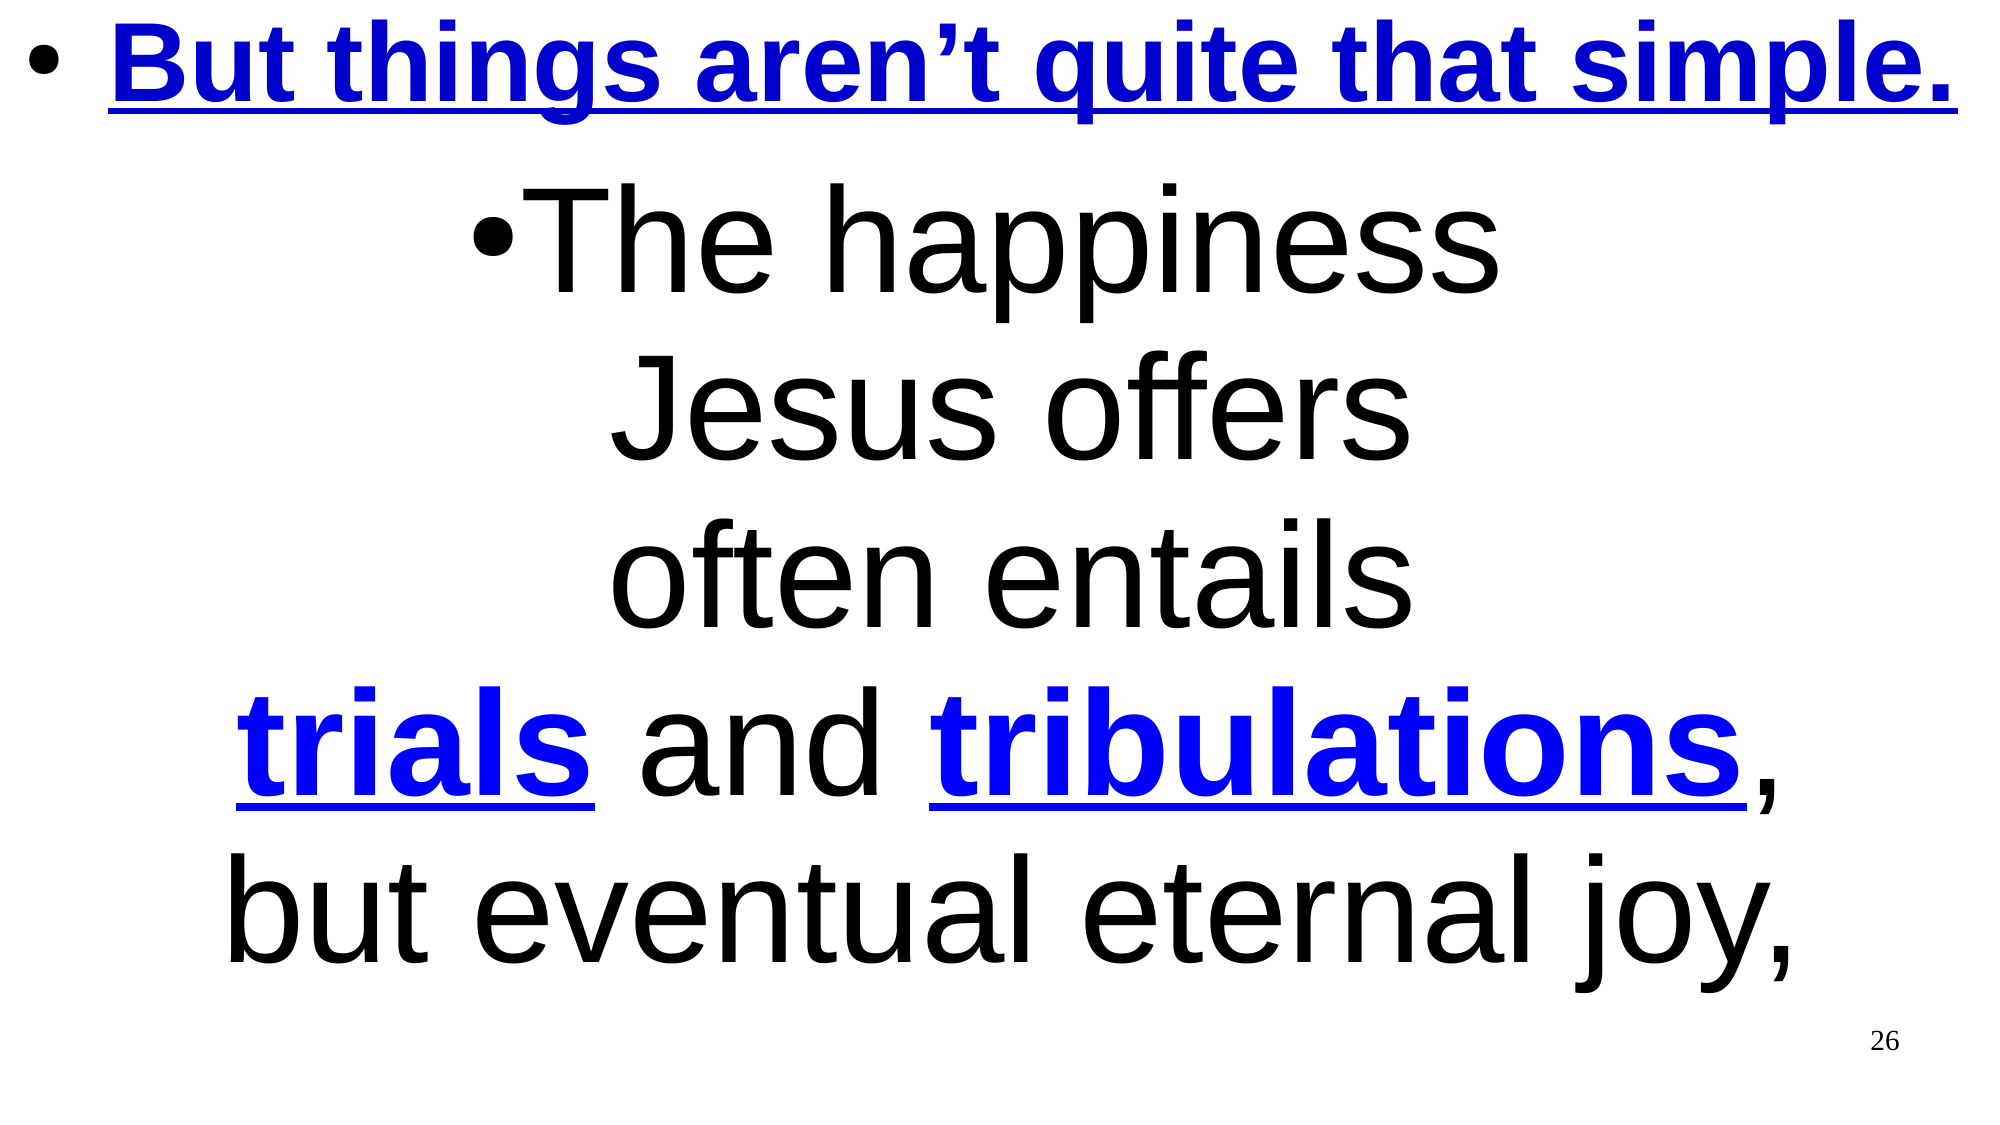

# But things aren’t quite that simple.
The happiness
Jesus offers
often entails
trials and tribulations,
but eventual eternal joy,
26